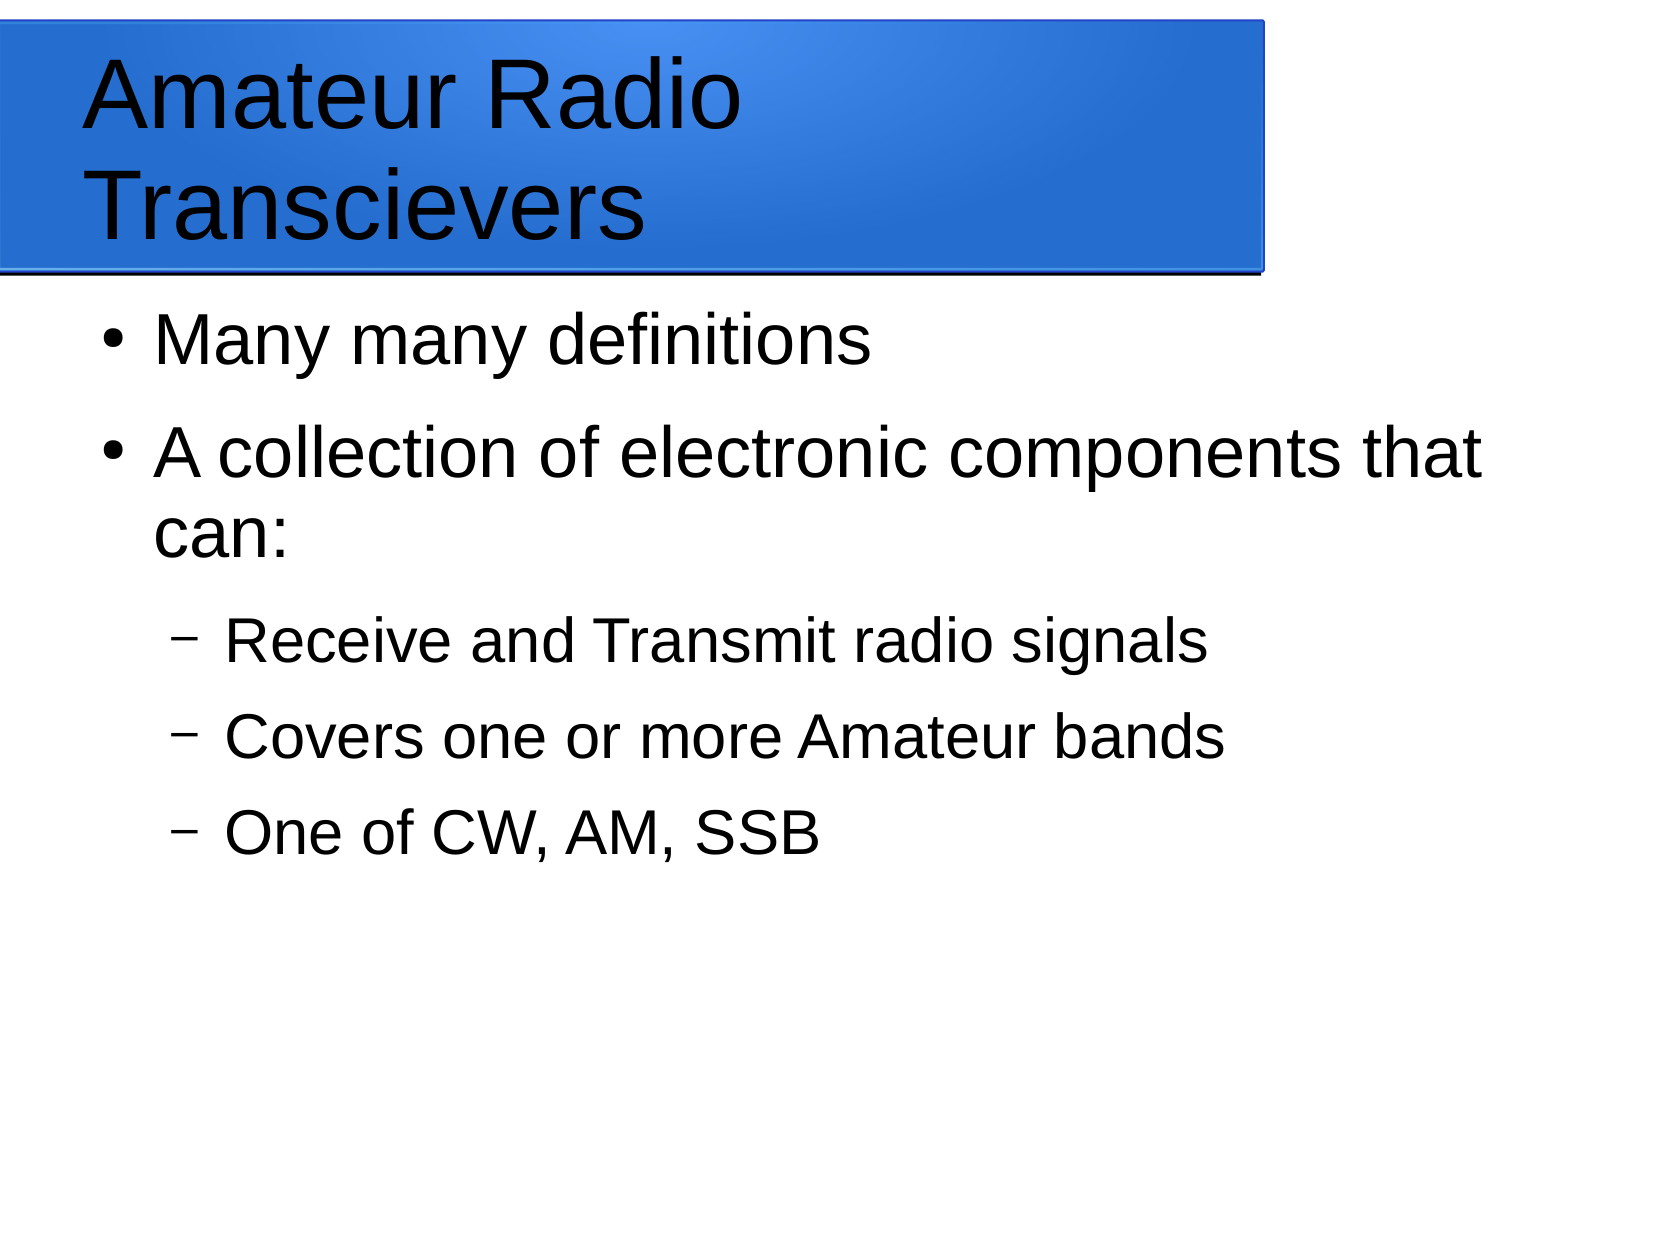

# Amateur Radio Transcievers
Many many definitions
A collection of electronic components that can:
Receive and Transmit radio signals
Covers one or more Amateur bands
One of CW, AM, SSB